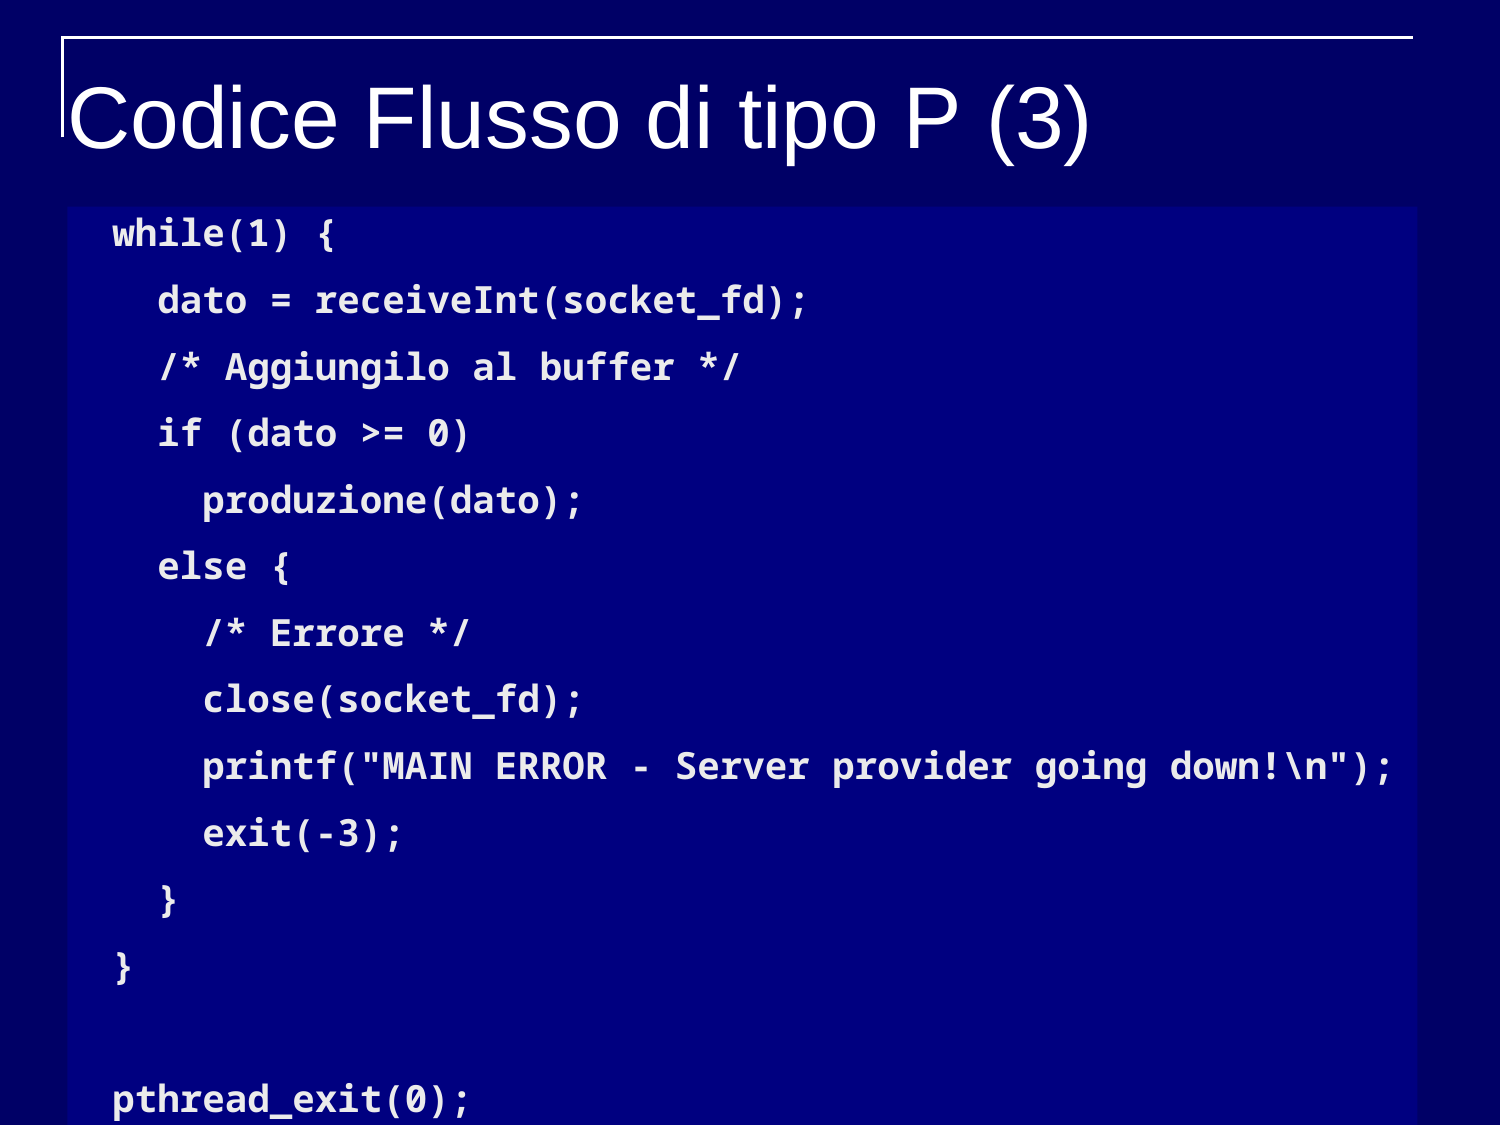

# Codice Flusso di tipo P (3)
 while(1) {
 dato = receiveInt(socket_fd);
 /* Aggiungilo al buffer */
 if (dato >= 0)
 produzione(dato);
 else {
 /* Errore */
 close(socket_fd);
 printf("MAIN ERROR - Server provider going down!\n");
 exit(-3);
 }
 }
 pthread_exit(0);
}